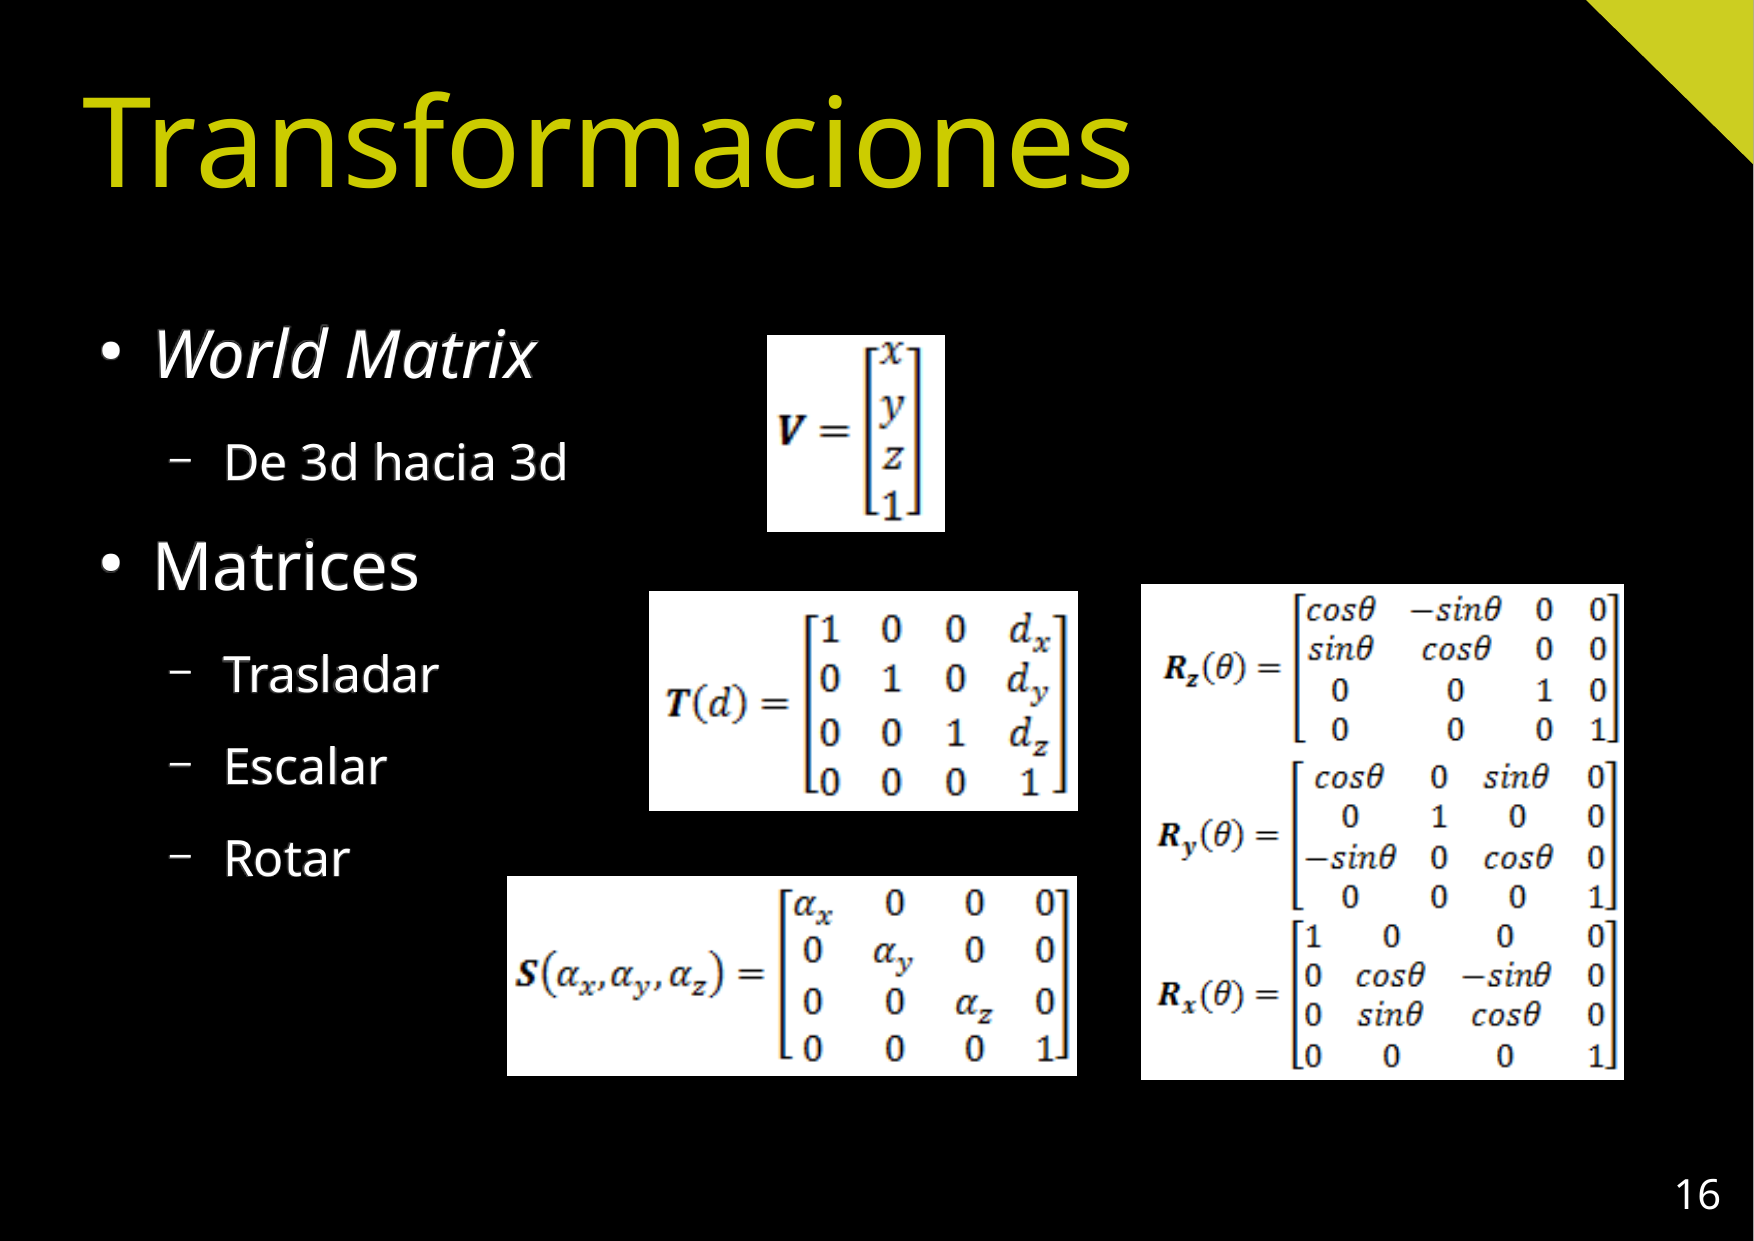

# Transformaciones
World Matrix
De 3d hacia 3d
Matrices
Trasladar
Escalar
Rotar